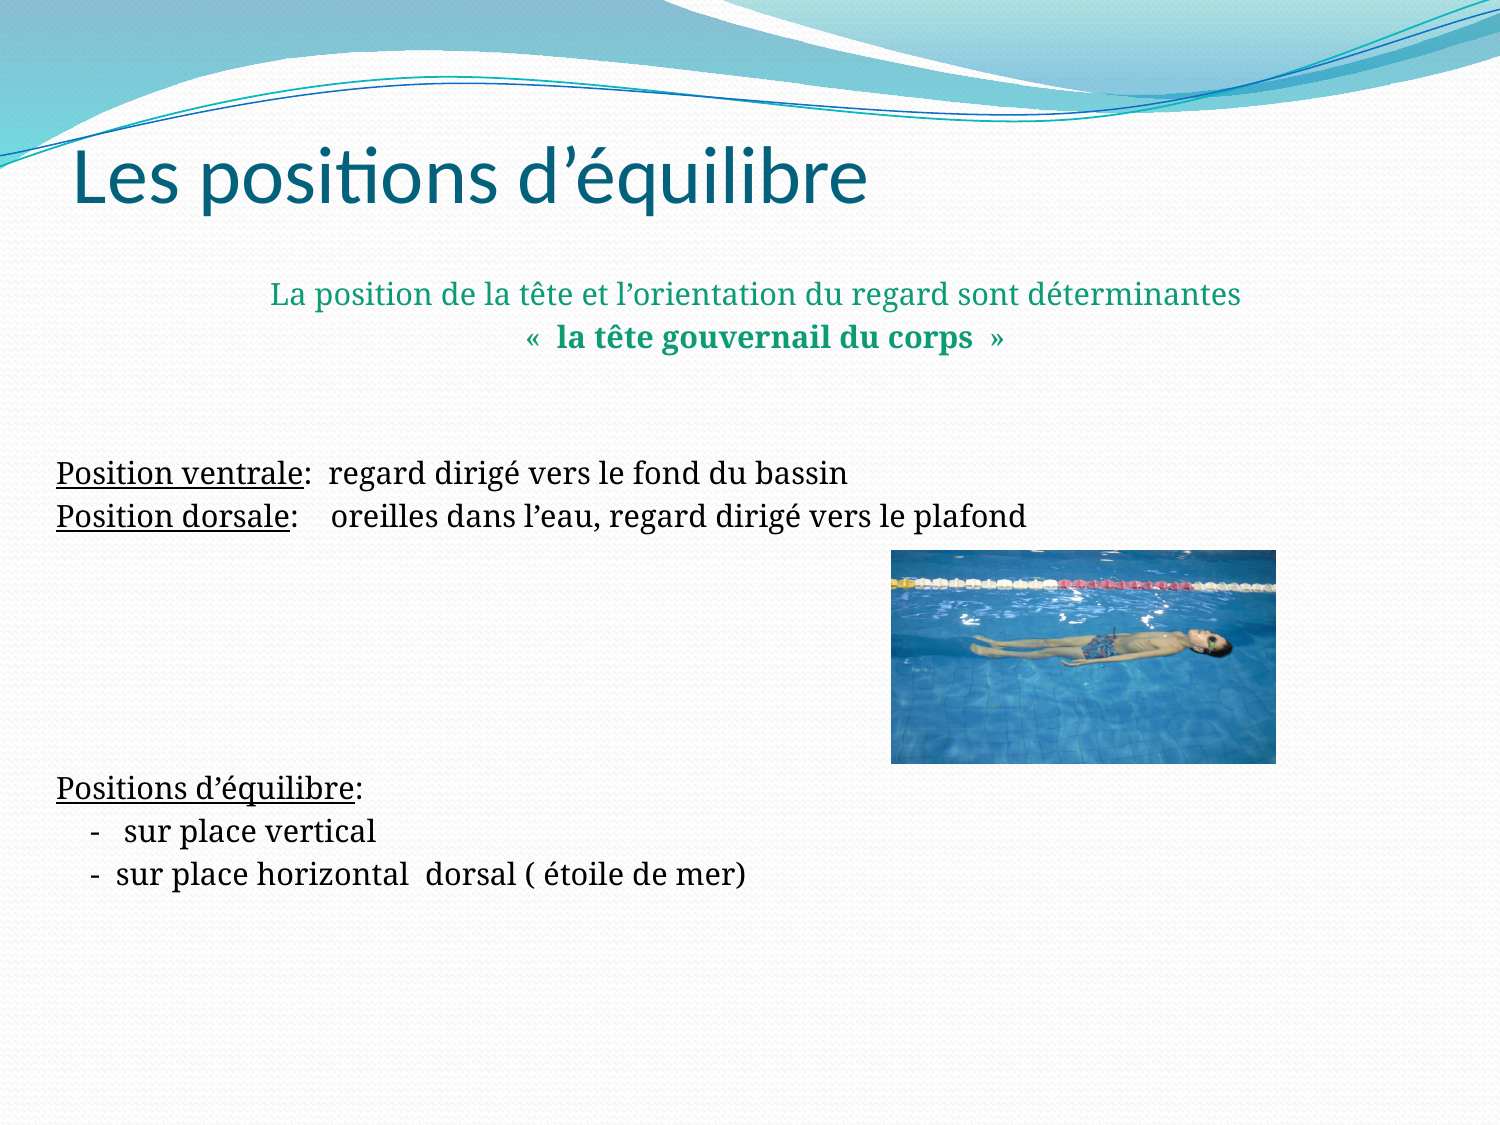

# Les positions d’équilibre
La position de la tête et l’orientation du regard sont déterminantes
	«  la tête gouvernail du corps  »
Position ventrale: regard dirigé vers le fond du bassin
Position dorsale: oreilles dans l’eau, regard dirigé vers le plafond
Positions d’équilibre:
		 - sur place vertical
		 - sur place horizontal dorsal ( étoile de mer)